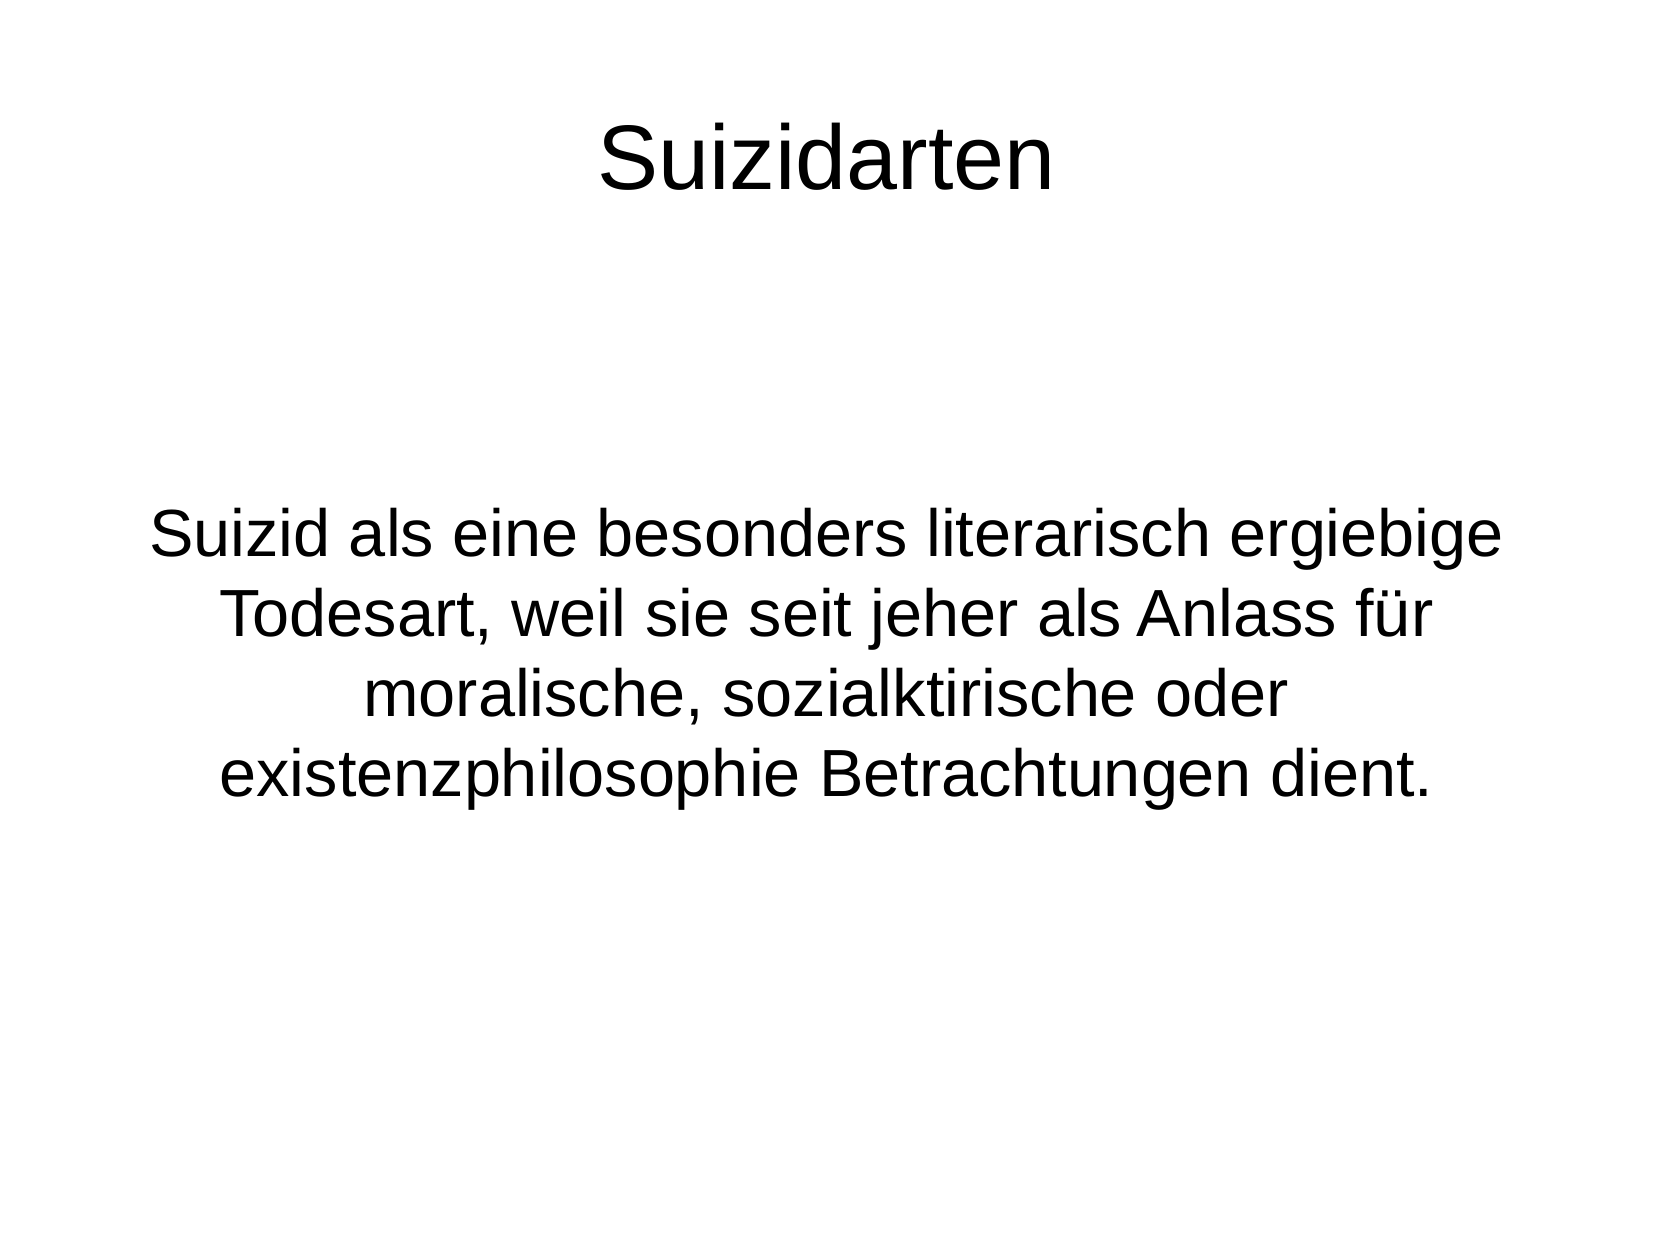

# Suizidarten
Suizid als eine besonders literarisch ergiebige Todesart, weil sie seit jeher als Anlass für moralische, sozialktirische oder existenzphilosophie Betrachtungen dient.